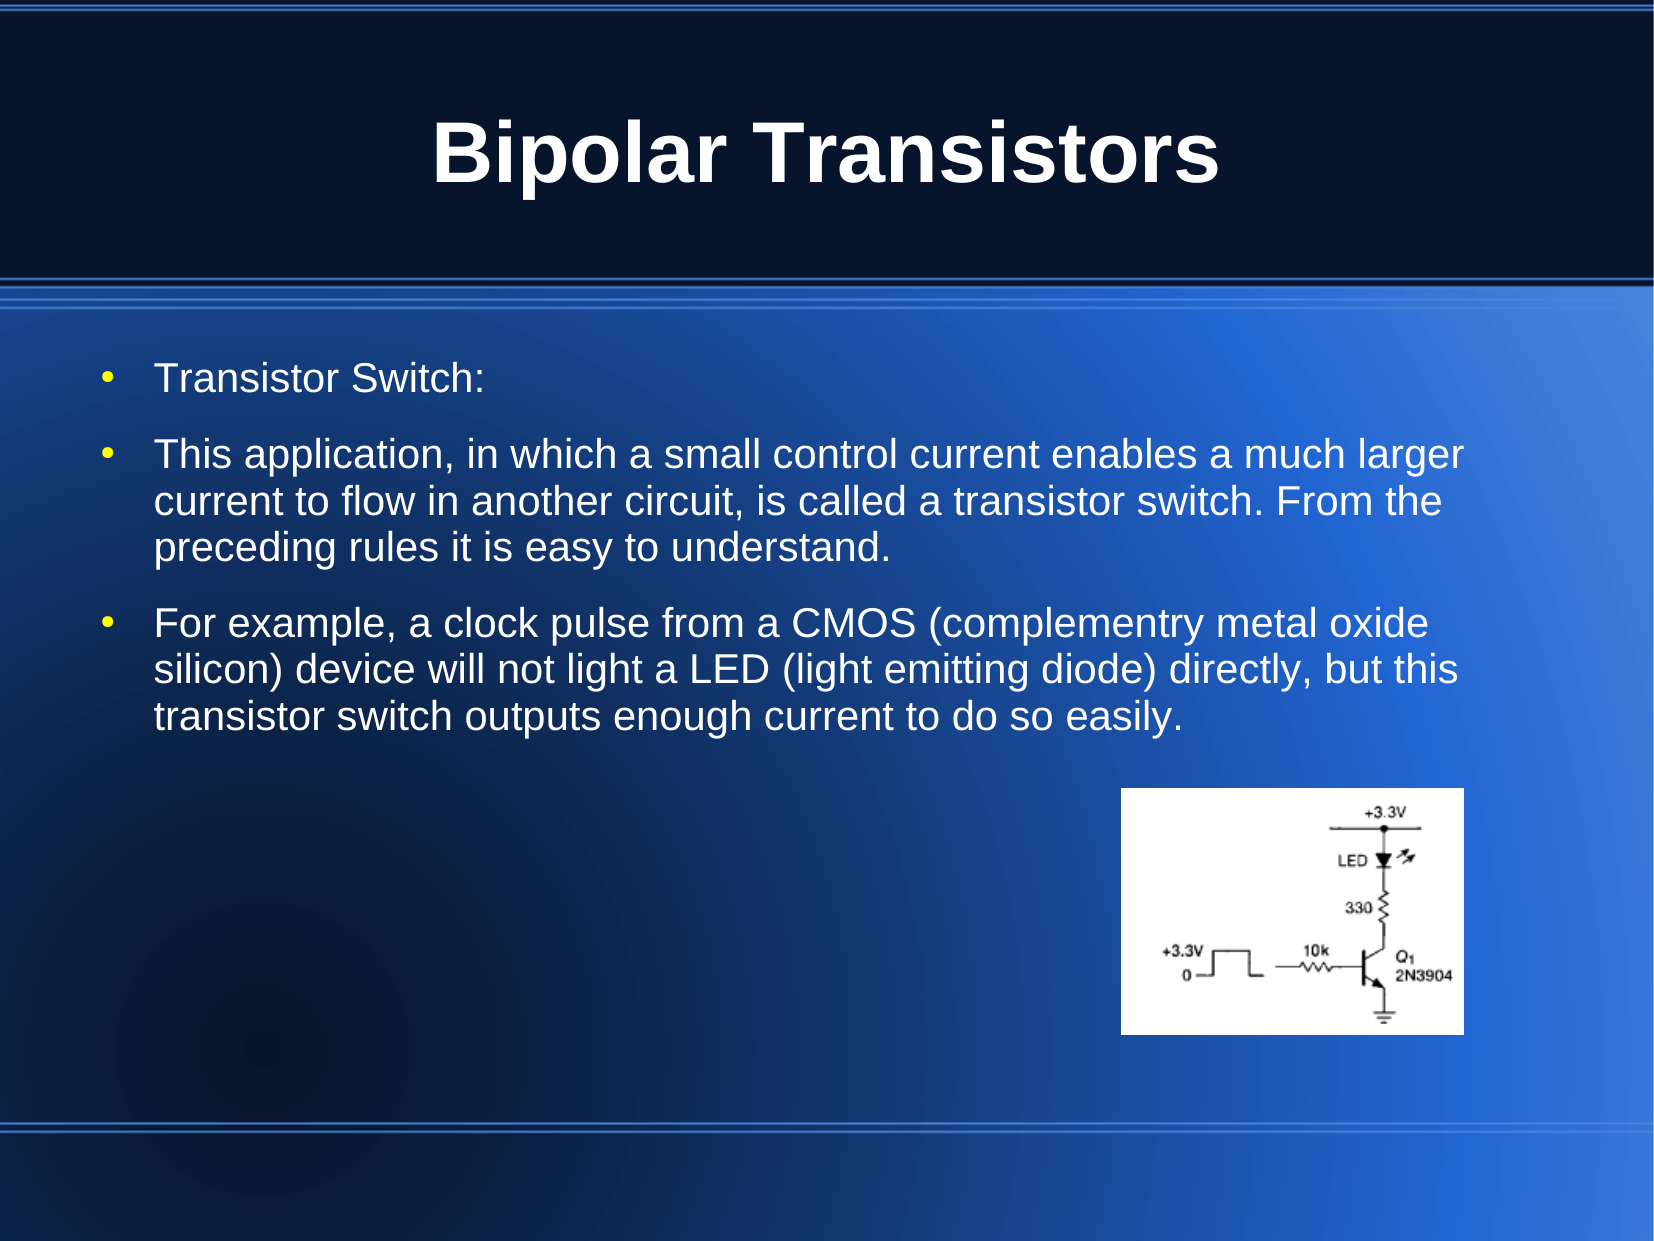

# Bipolar Transistors
Transistor Switch:
This application, in which a small control current enables a much larger current to flow in another circuit, is called a transistor switch. From the preceding rules it is easy to understand.
For example, a clock pulse from a CMOS (complementry metal oxide silicon) device will not light a LED (light emitting diode) directly, but this transistor switch outputs enough current to do so easily.